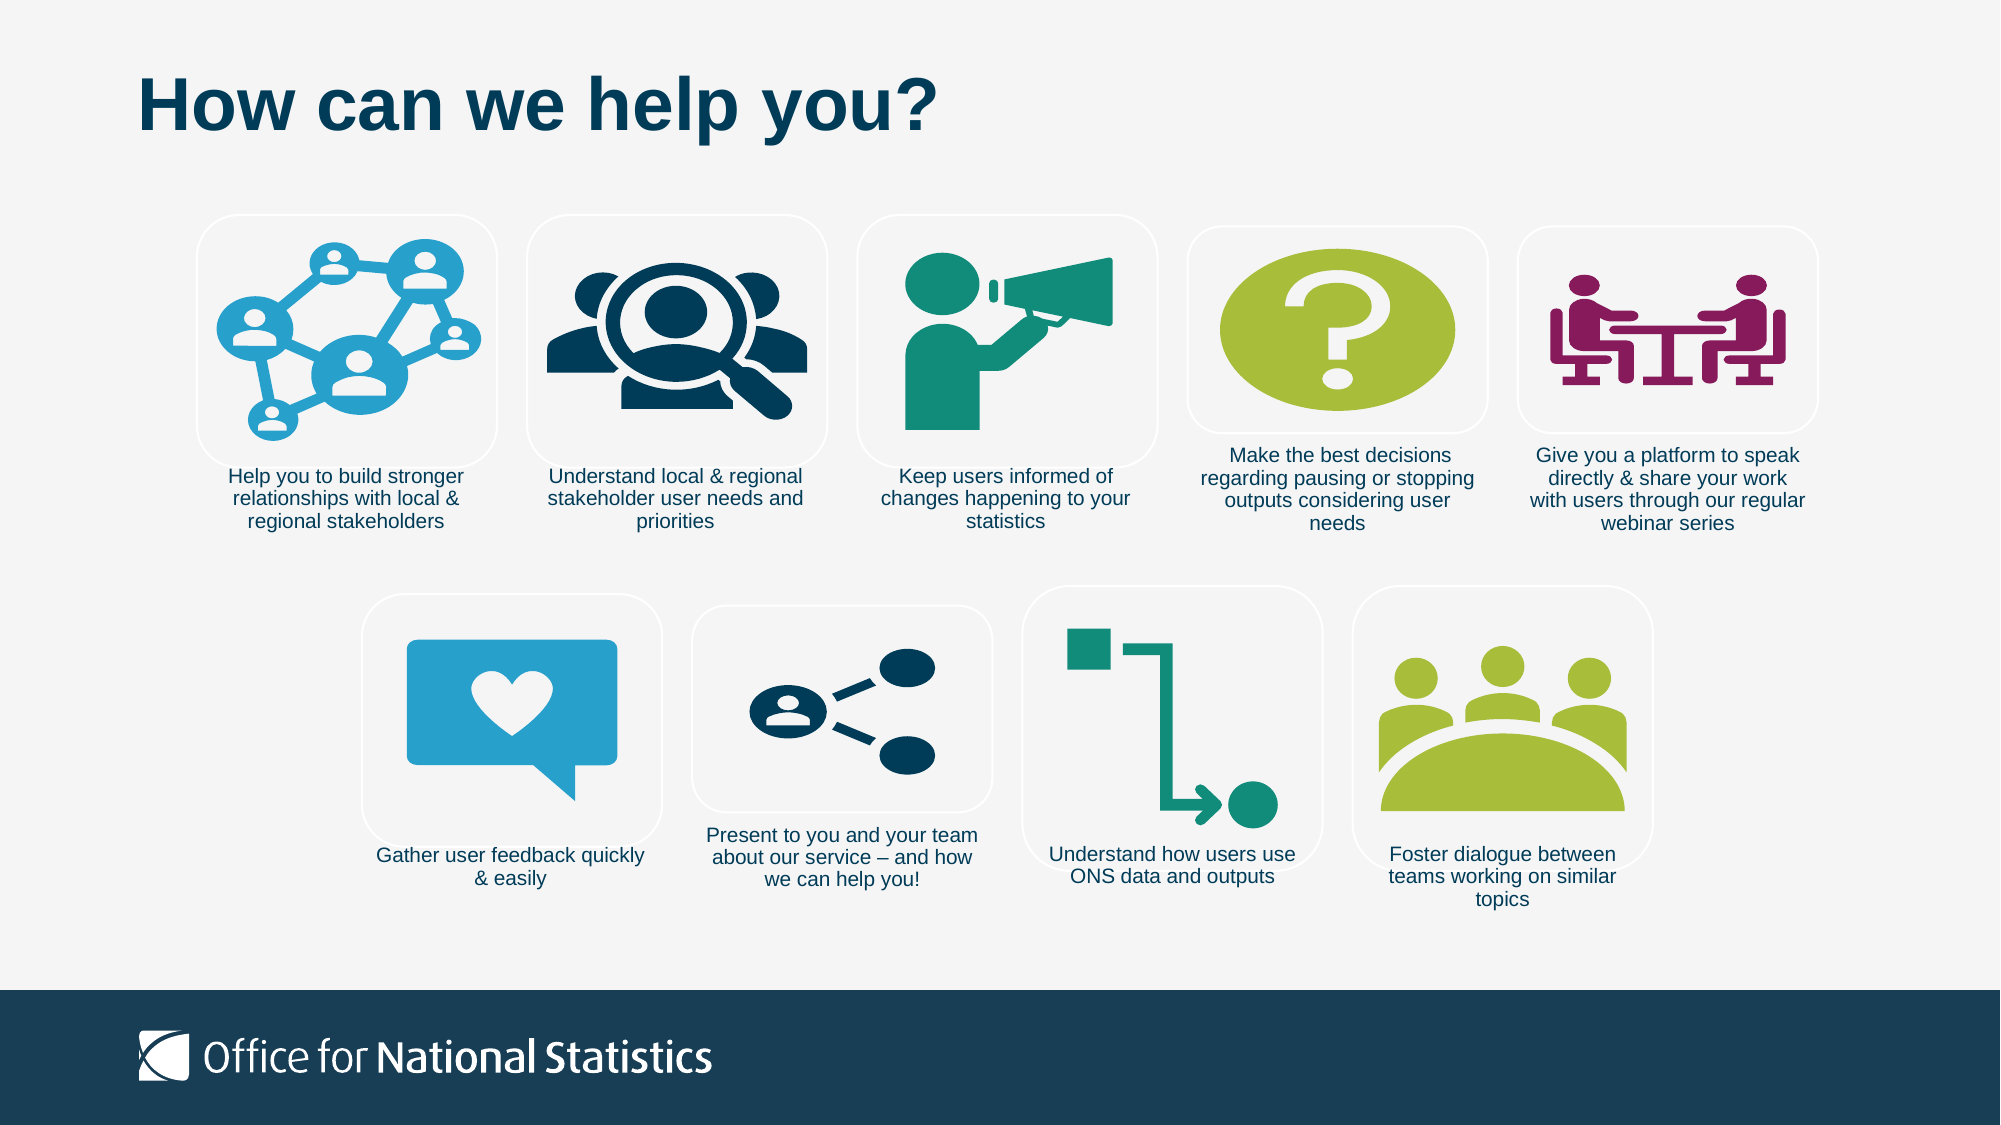

# How can we help you?
 Make the best decisions regarding pausing or stopping outputs considering user needs
Give you a platform to speak directly & share your work with users through our regular webinar series
Help you to build stronger relationships with local & regional stakeholders
Understand local & regional stakeholder user needs and priorities
Keep users informed of changes happening to your statistics
Present to you and your team about our service – and how we can help you!
Understand how users use ONS data and outputs
Foster dialogue between teams working on similar topics
Gather user feedback quickly & easily